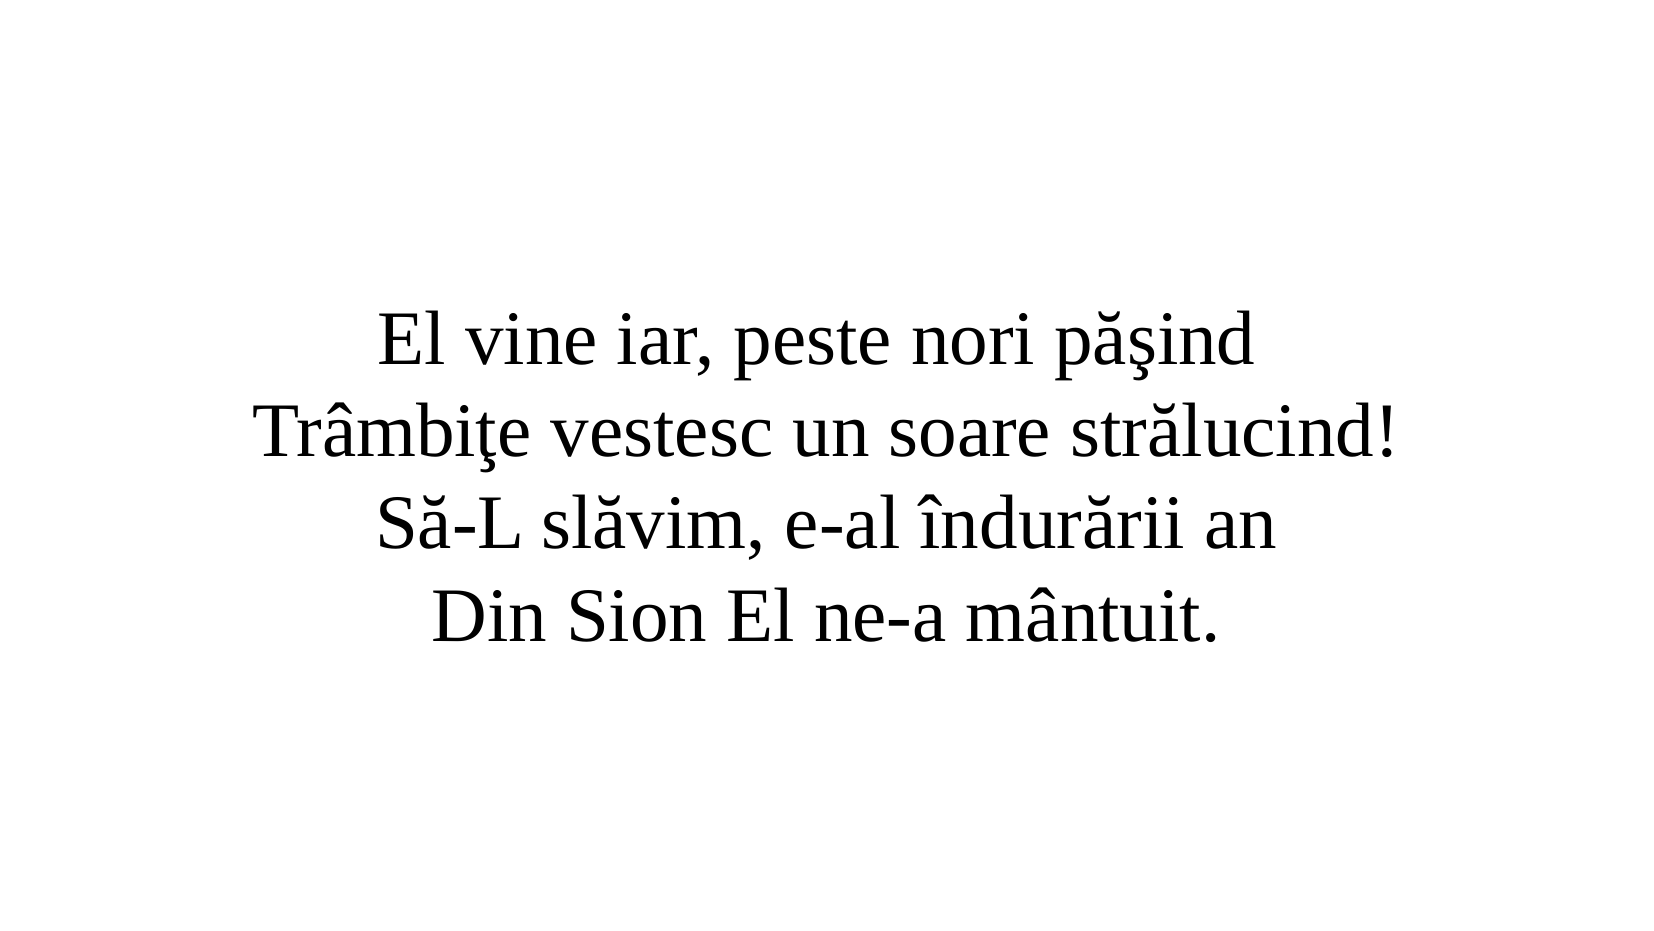

# El vine iar, peste nori păşind
Trâmbiţe vestesc un soare strălucind!
Să-L slăvim, e-al îndurării an
Din Sion El ne-a mântuit.